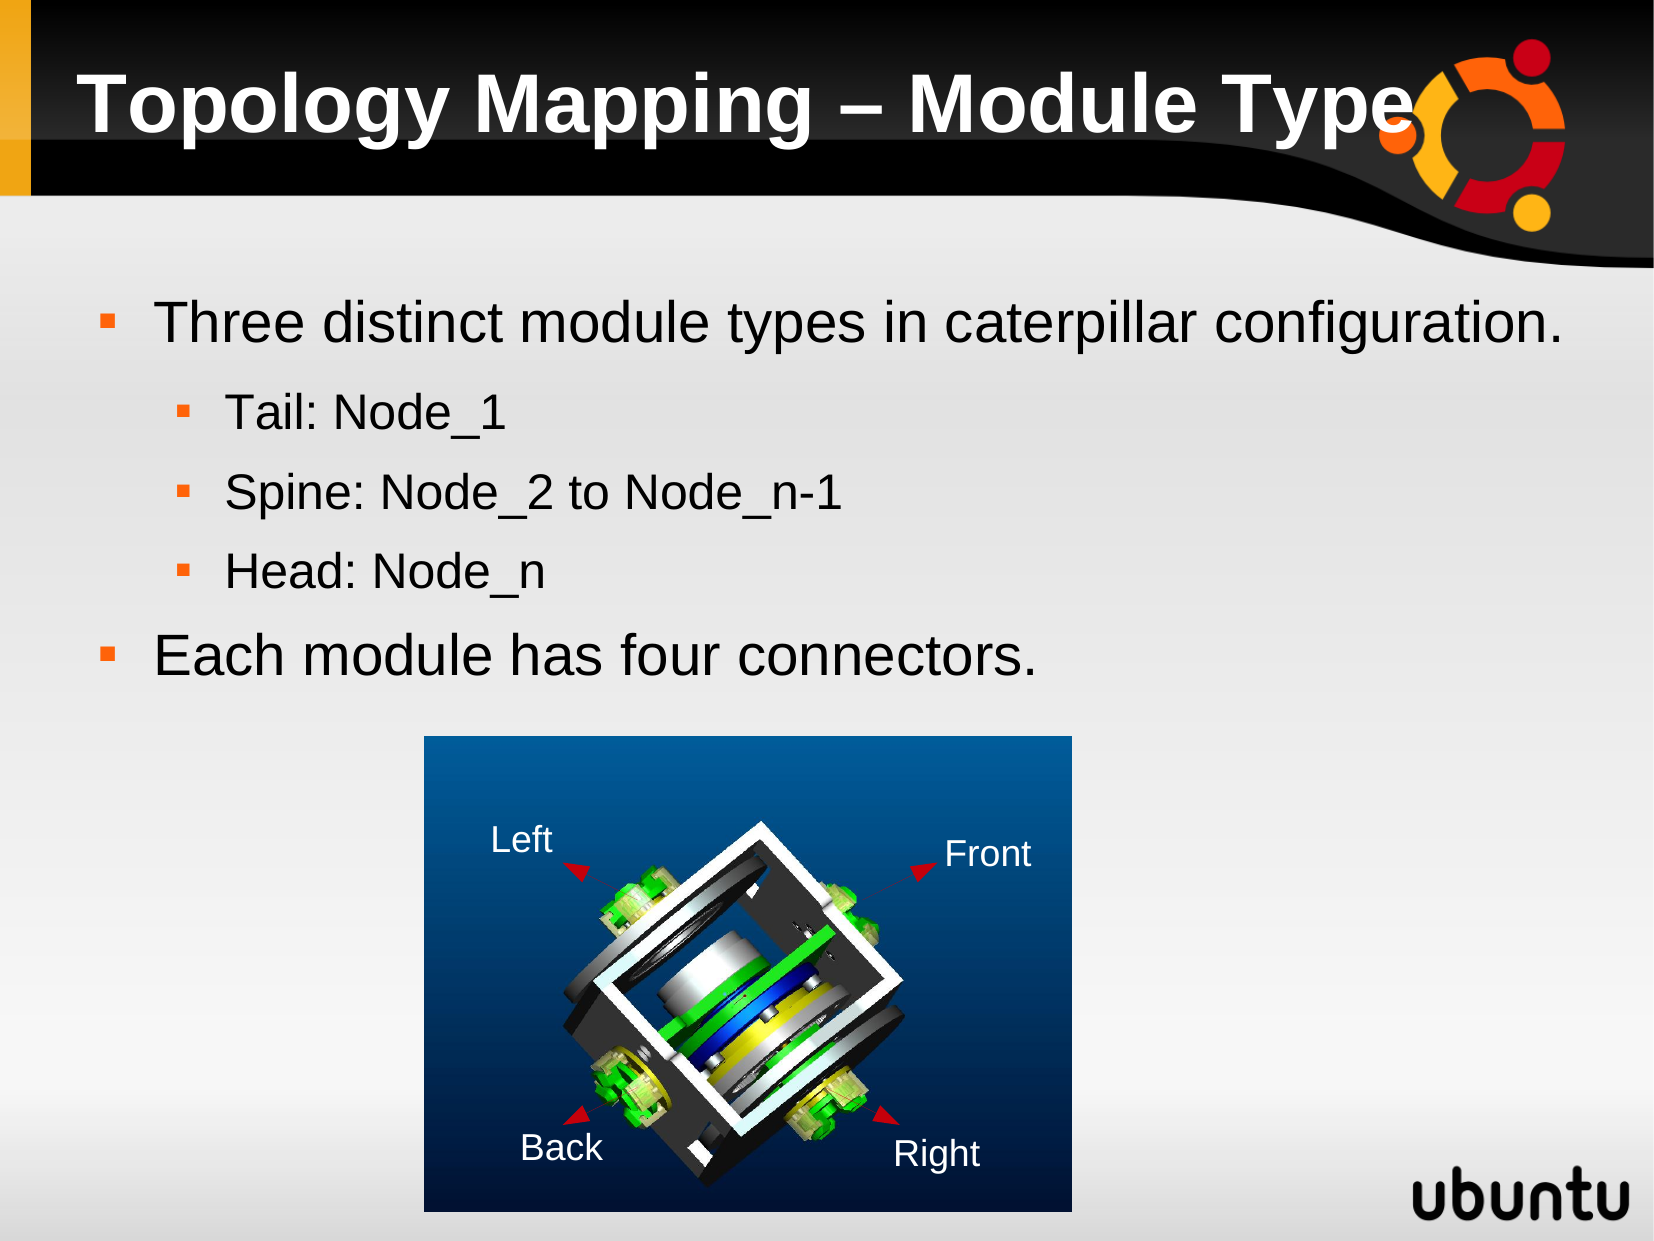

# Topology Mapping – Module Type
Three distinct module types in caterpillar configuration.
Tail: Node_1
Spine: Node_2 to Node_n-1
Head: Node_n
Each module has four connectors.
Left
Front
Back
Right